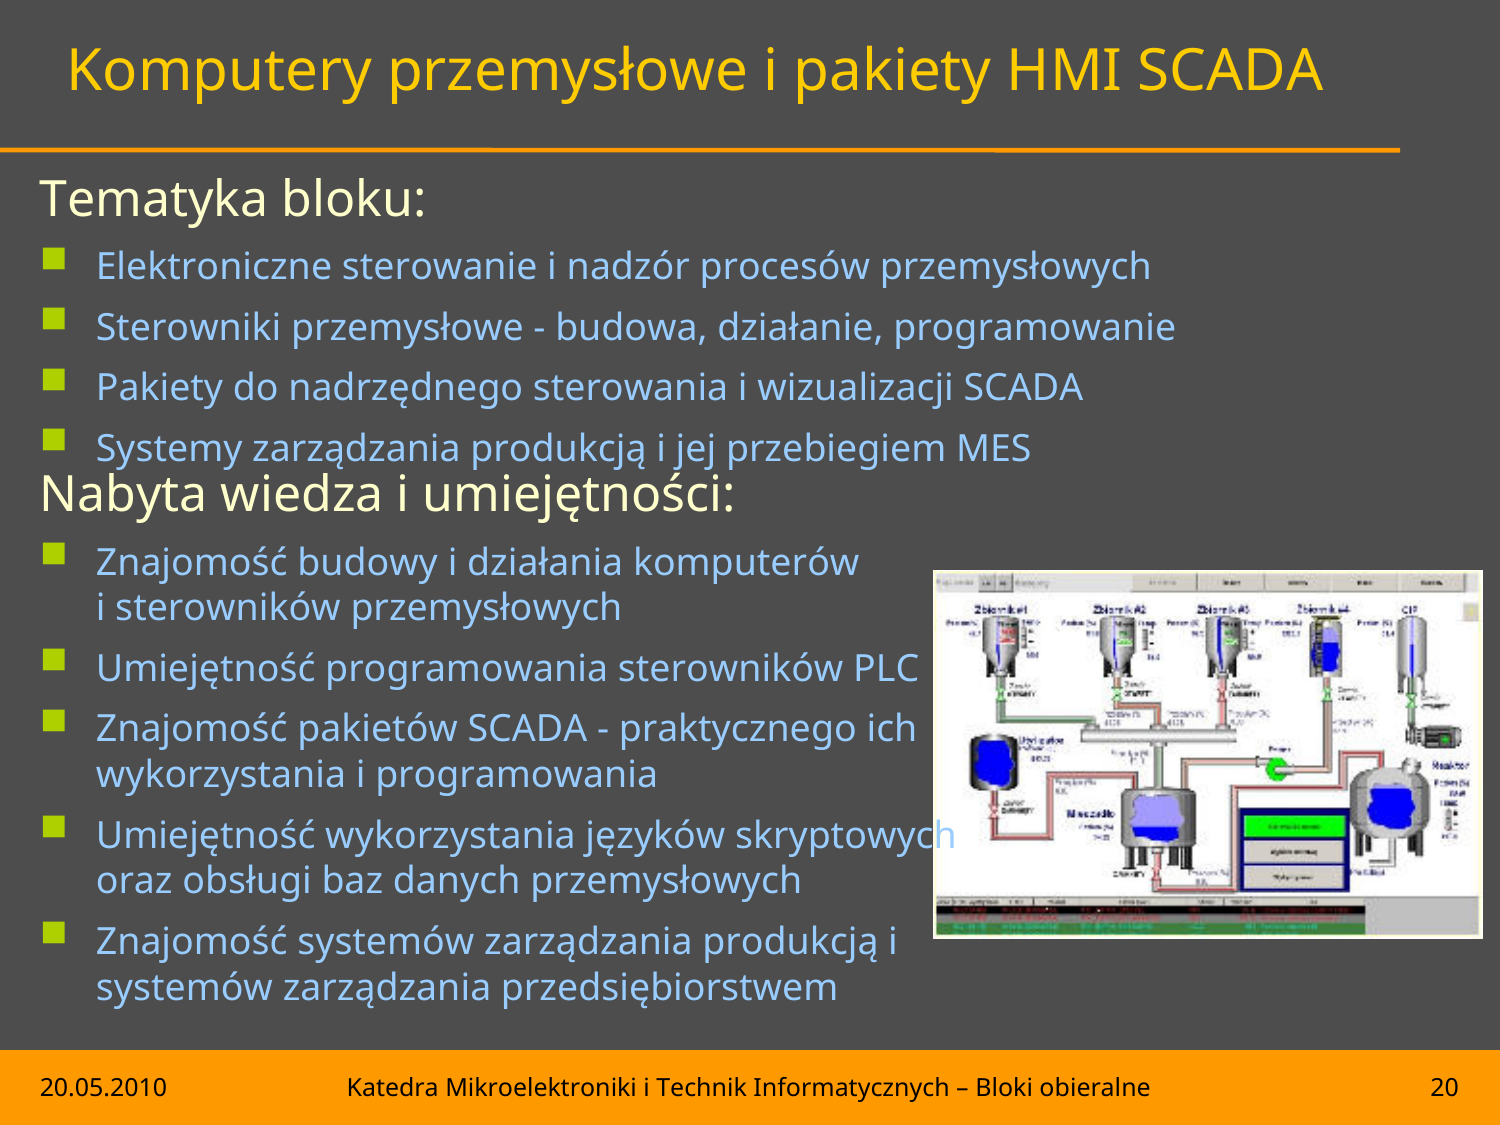

# Komputery przemysłowe i pakiety HMI SCADA
Tematyka bloku:
Elektroniczne sterowanie i nadzór procesów przemysłowych
Sterowniki przemysłowe - budowa, działanie, programowanie
Pakiety do nadrzędnego sterowania i wizualizacji SCADA
Systemy zarządzania produkcją i jej przebiegiem MES
Nabyta wiedza i umiejętności:
Znajomość budowy i działania komputerów i sterowników przemysłowych
Umiejętność programowania sterowników PLC
Znajomość pakietów SCADA - praktycznego ich wykorzystania i programowania
Umiejętność wykorzystania języków skryptowych oraz obsługi baz danych przemysłowych
Znajomość systemów zarządzania produkcją i systemów zarządzania przedsiębiorstwem
20.05.2010
Katedra Mikroelektroniki i Technik Informatycznych – Bloki obieralne
20